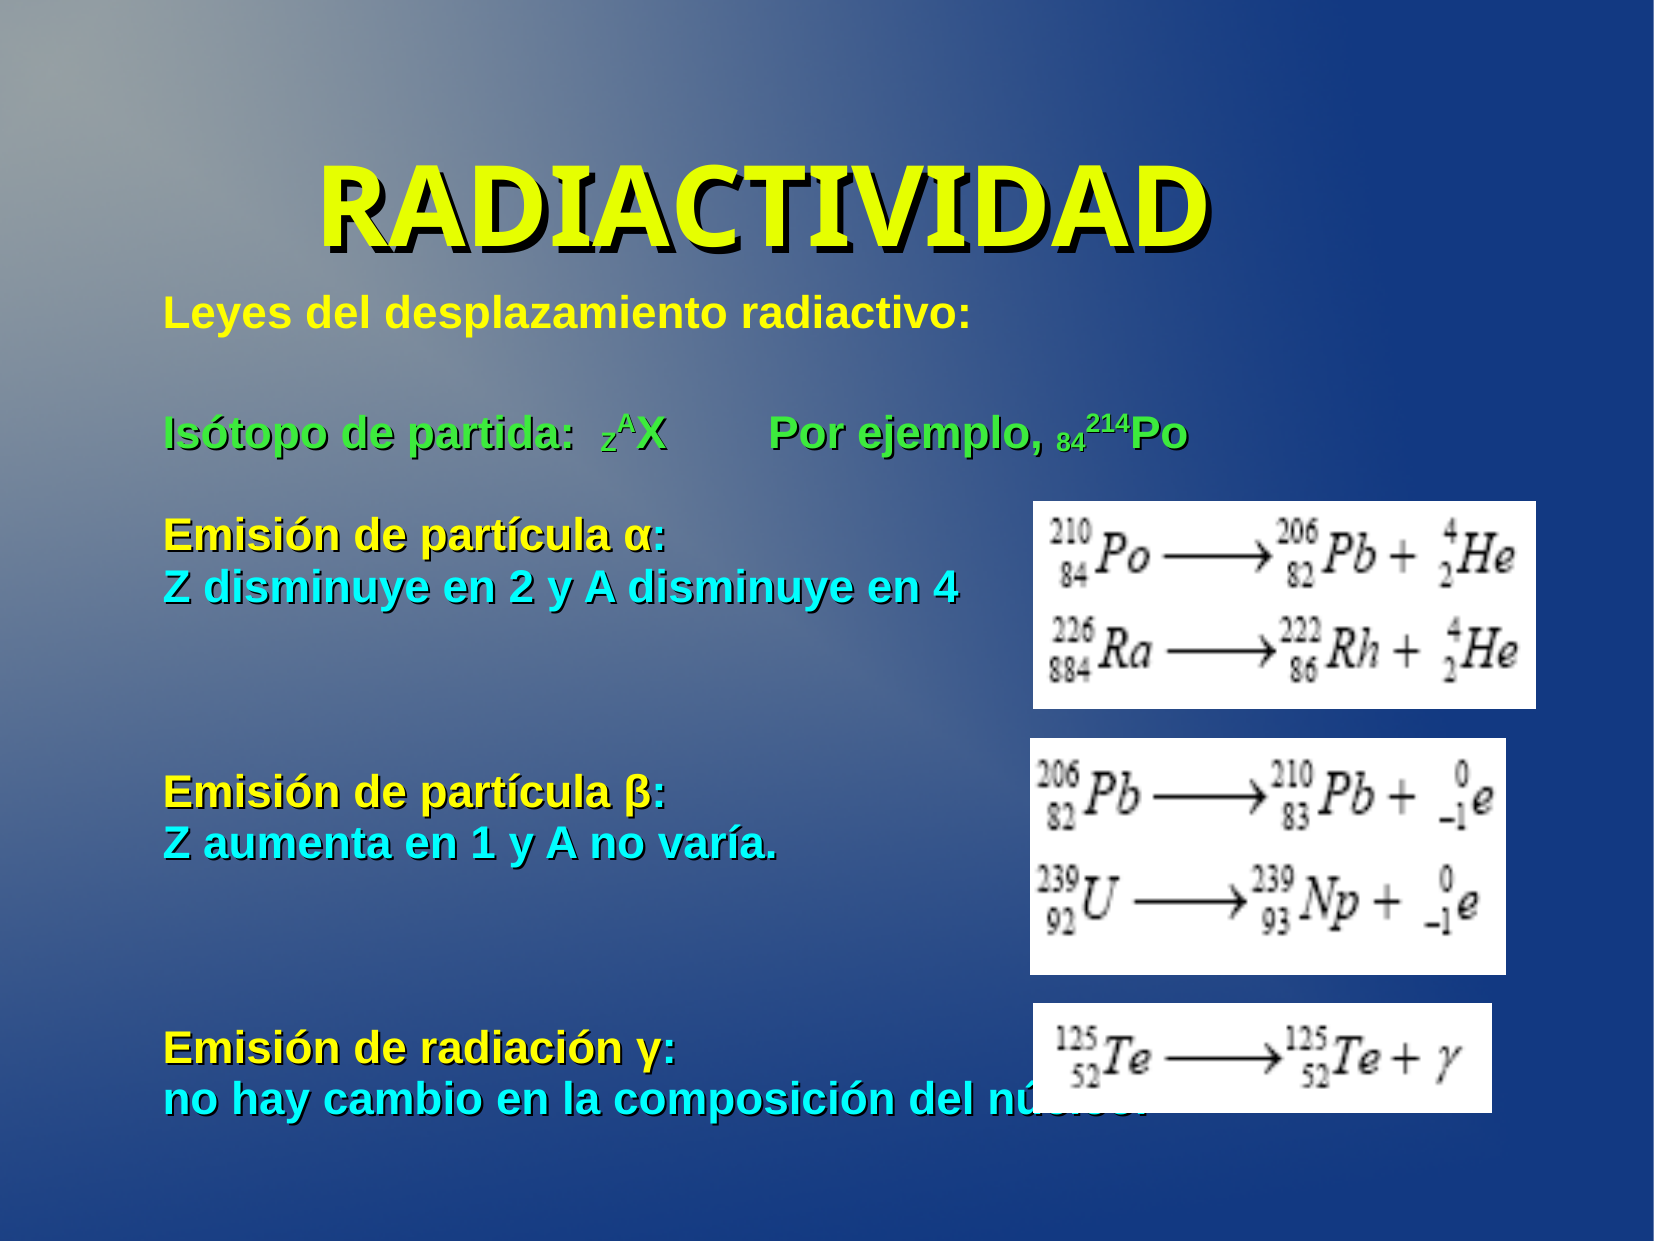

# RADIACTIVIDAD
Leyes del desplazamiento radiactivo:
Isótopo de partida: ZAX Por ejemplo, 84214Po
Emisión de partícula α:
Z disminuye en 2 y A disminuye en 4
Emisión de partícula β:
Z aumenta en 1 y A no varía.
Emisión de radiación γ:
no hay cambio en la composición del núcleo.